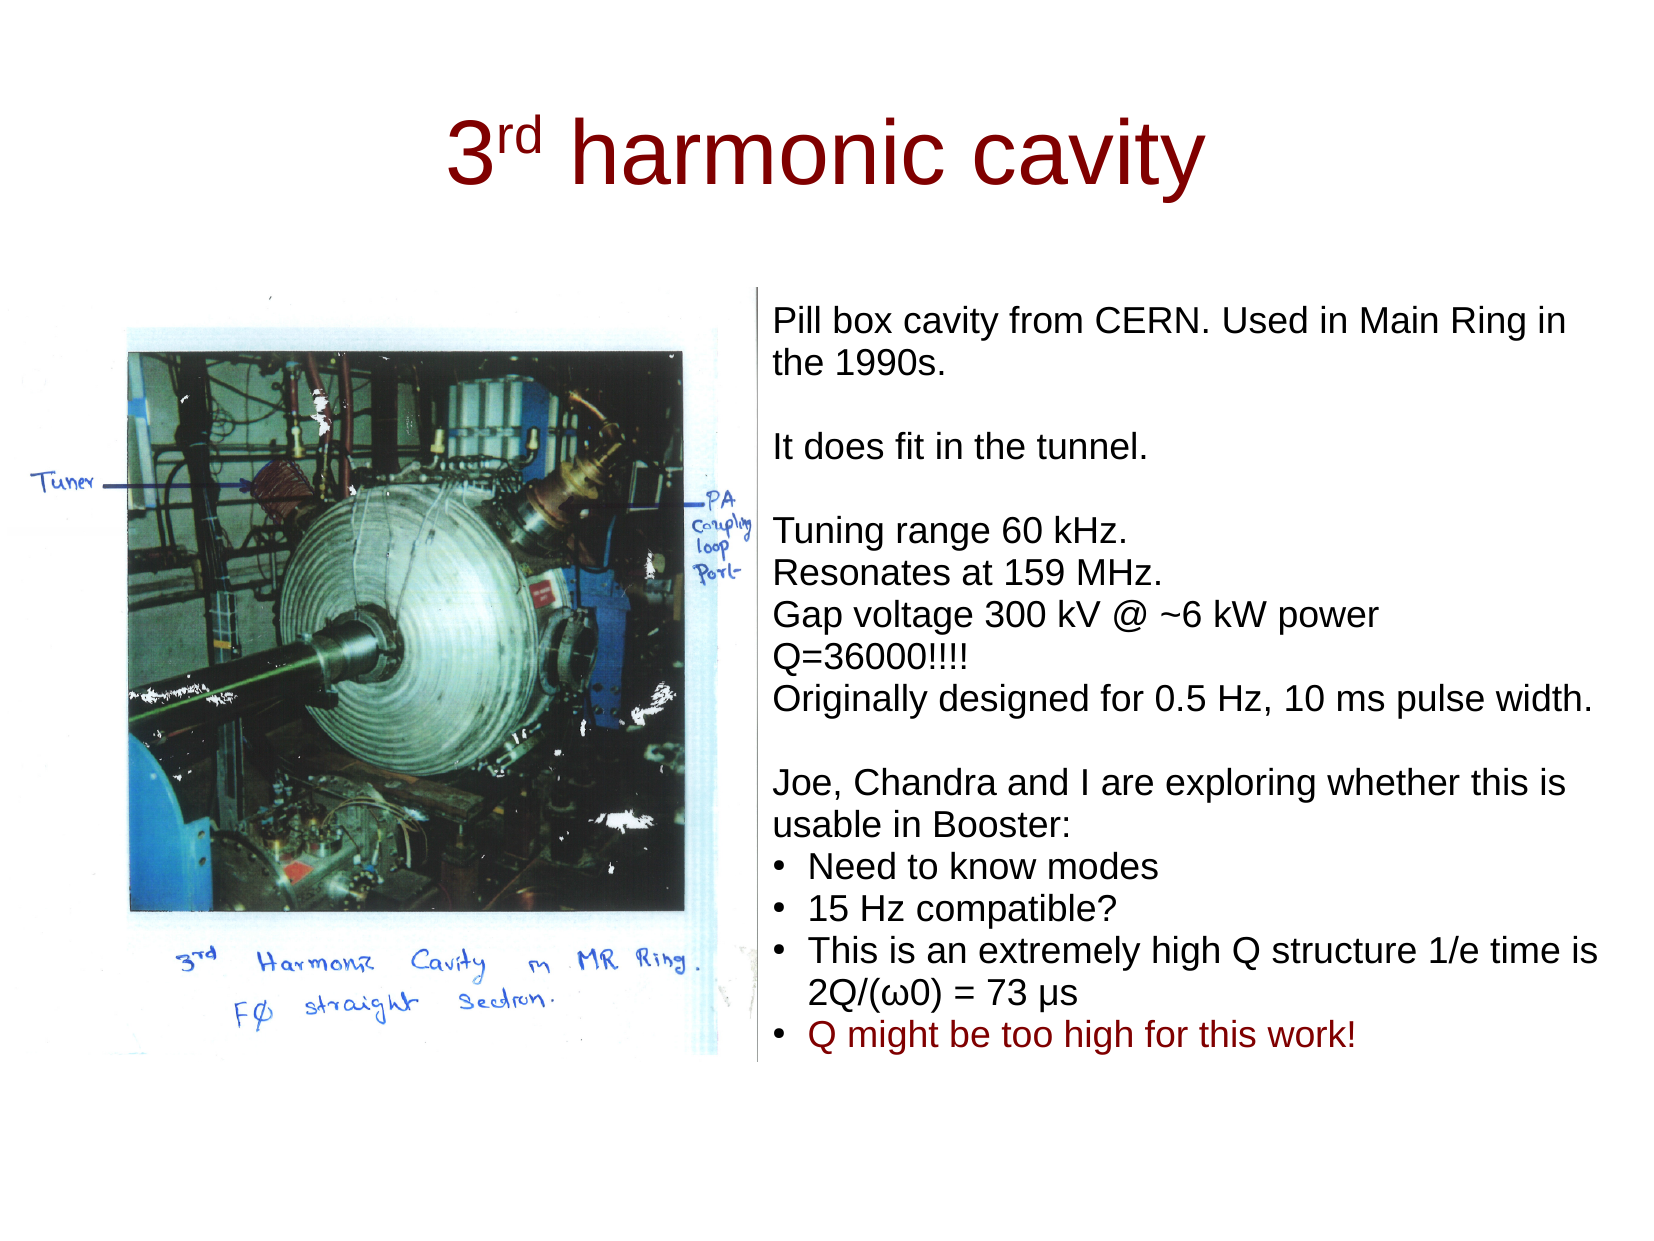

# 3rd harmonic cavity
Pill box cavity from CERN. Used in Main Ring in the 1990s.
It does fit in the tunnel.
Tuning range 60 kHz.
Resonates at 159 MHz.
Gap voltage 300 kV @ ~6 kW power
Q=36000!!!!
Originally designed for 0.5 Hz, 10 ms pulse width.
Joe, Chandra and I are exploring whether this is usable in Booster:
Need to know modes
15 Hz compatible?
This is an extremely high Q structure 1/e time is 2Q/(ω0) = 73 μs
Q might be too high for this work!